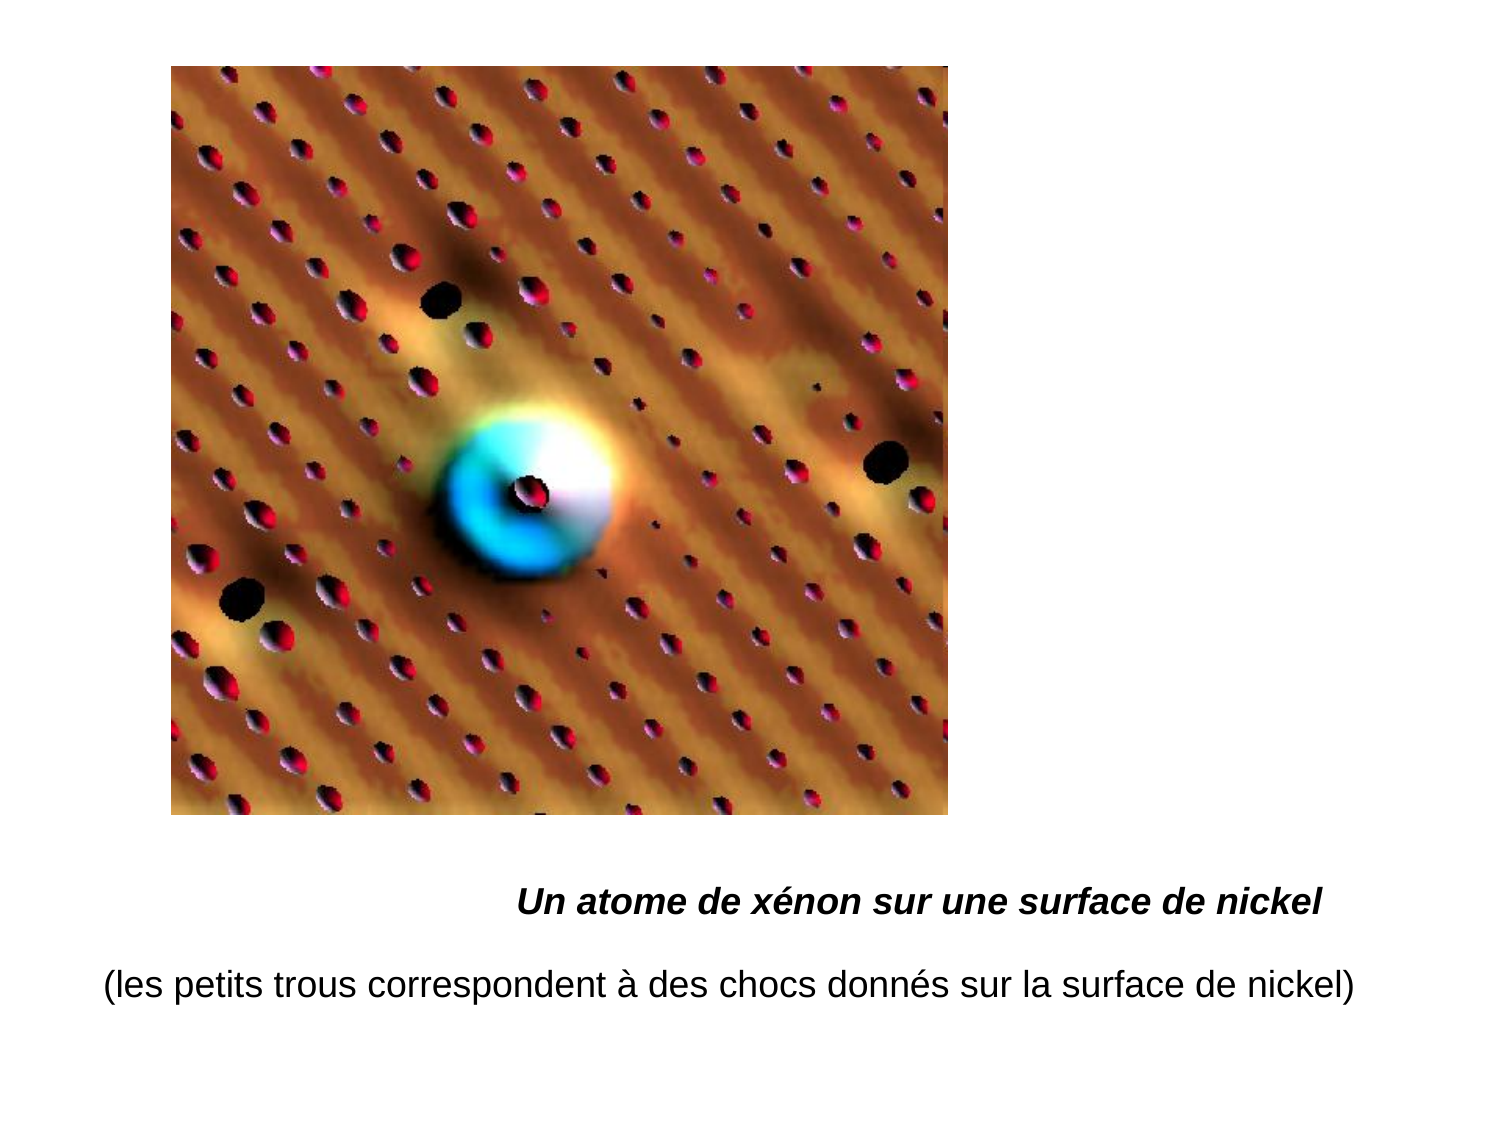

Un atome de xénon sur une surface de nickel
(les petits trous correspondent à des chocs donnés sur la surface de nickel)